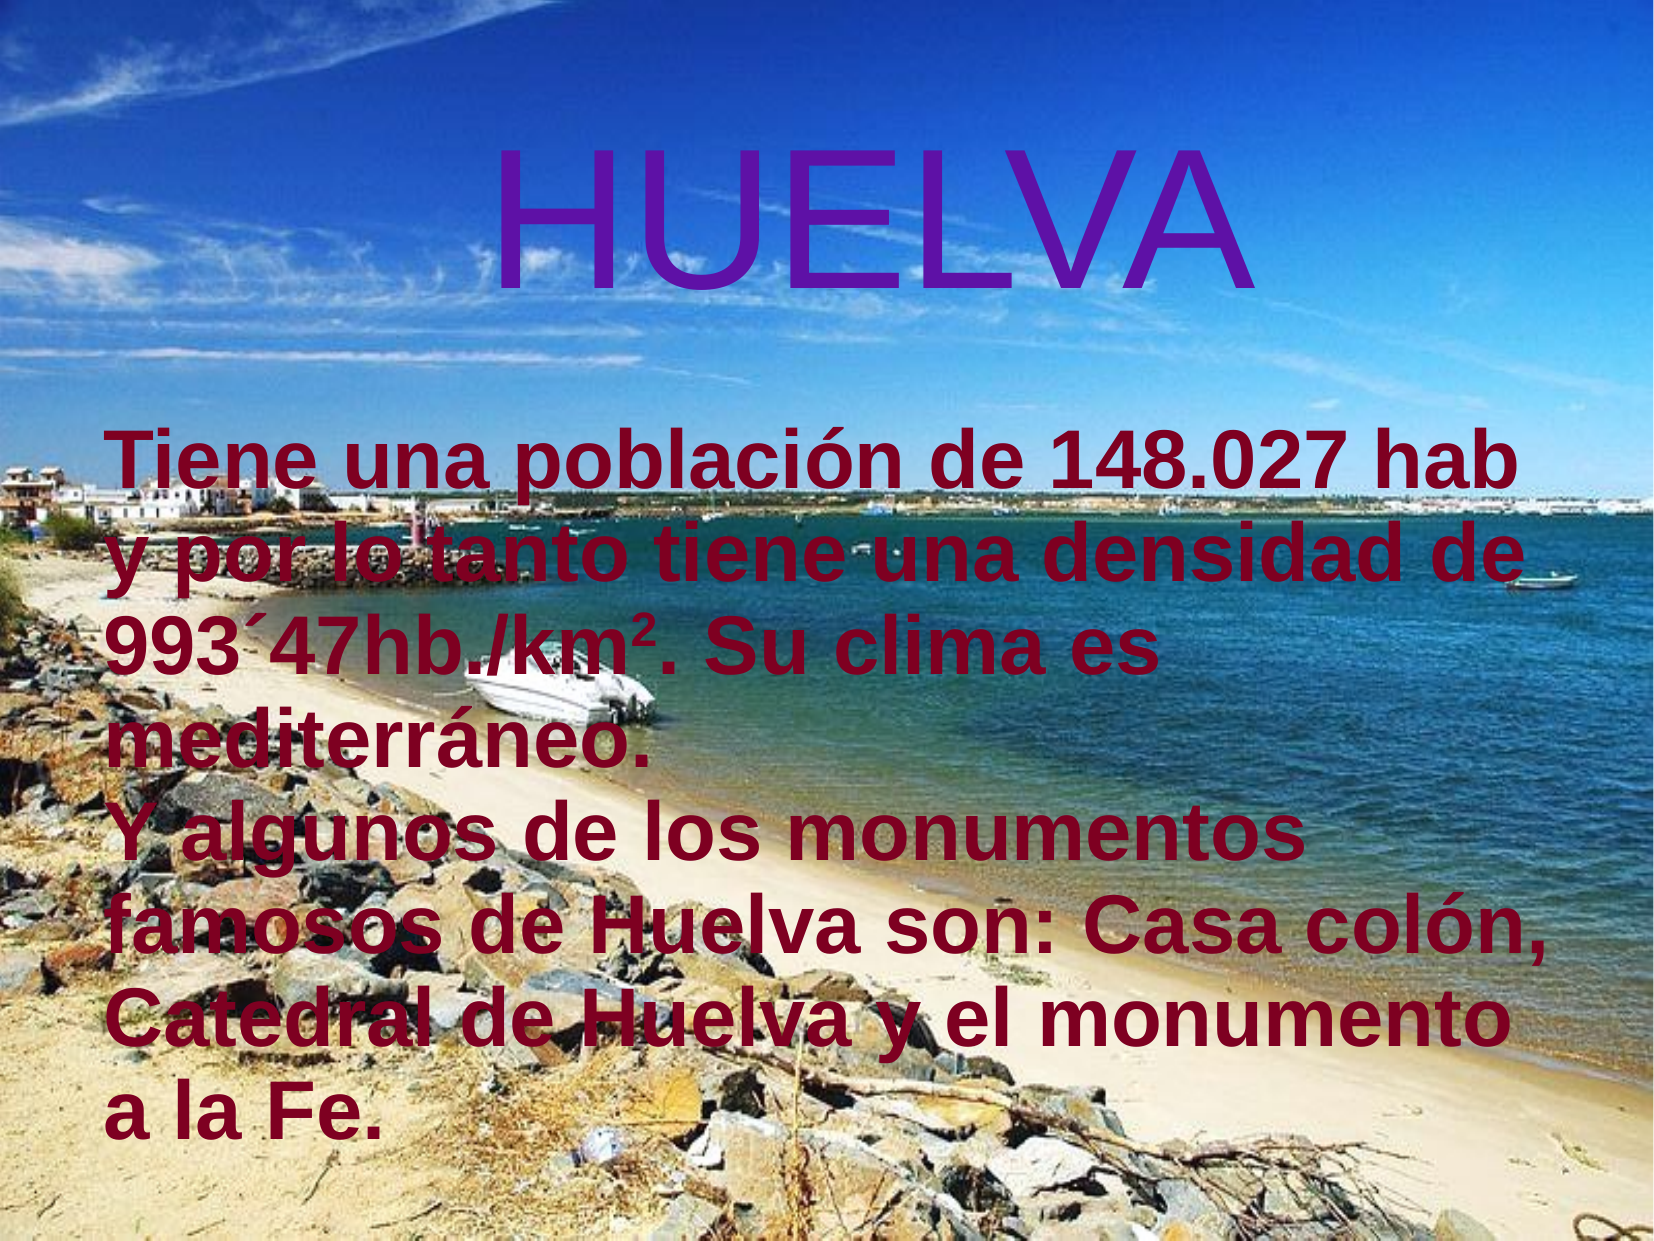

HUELVA
Tiene una población de 148.027 hab y por lo tanto tiene una densidad de 993´47hb./km2. Su clima es mediterráneo.
Y algunos de los monumentos famosos de Huelva son: Casa colón, Catedral de Huelva y el monumento a la Fe.